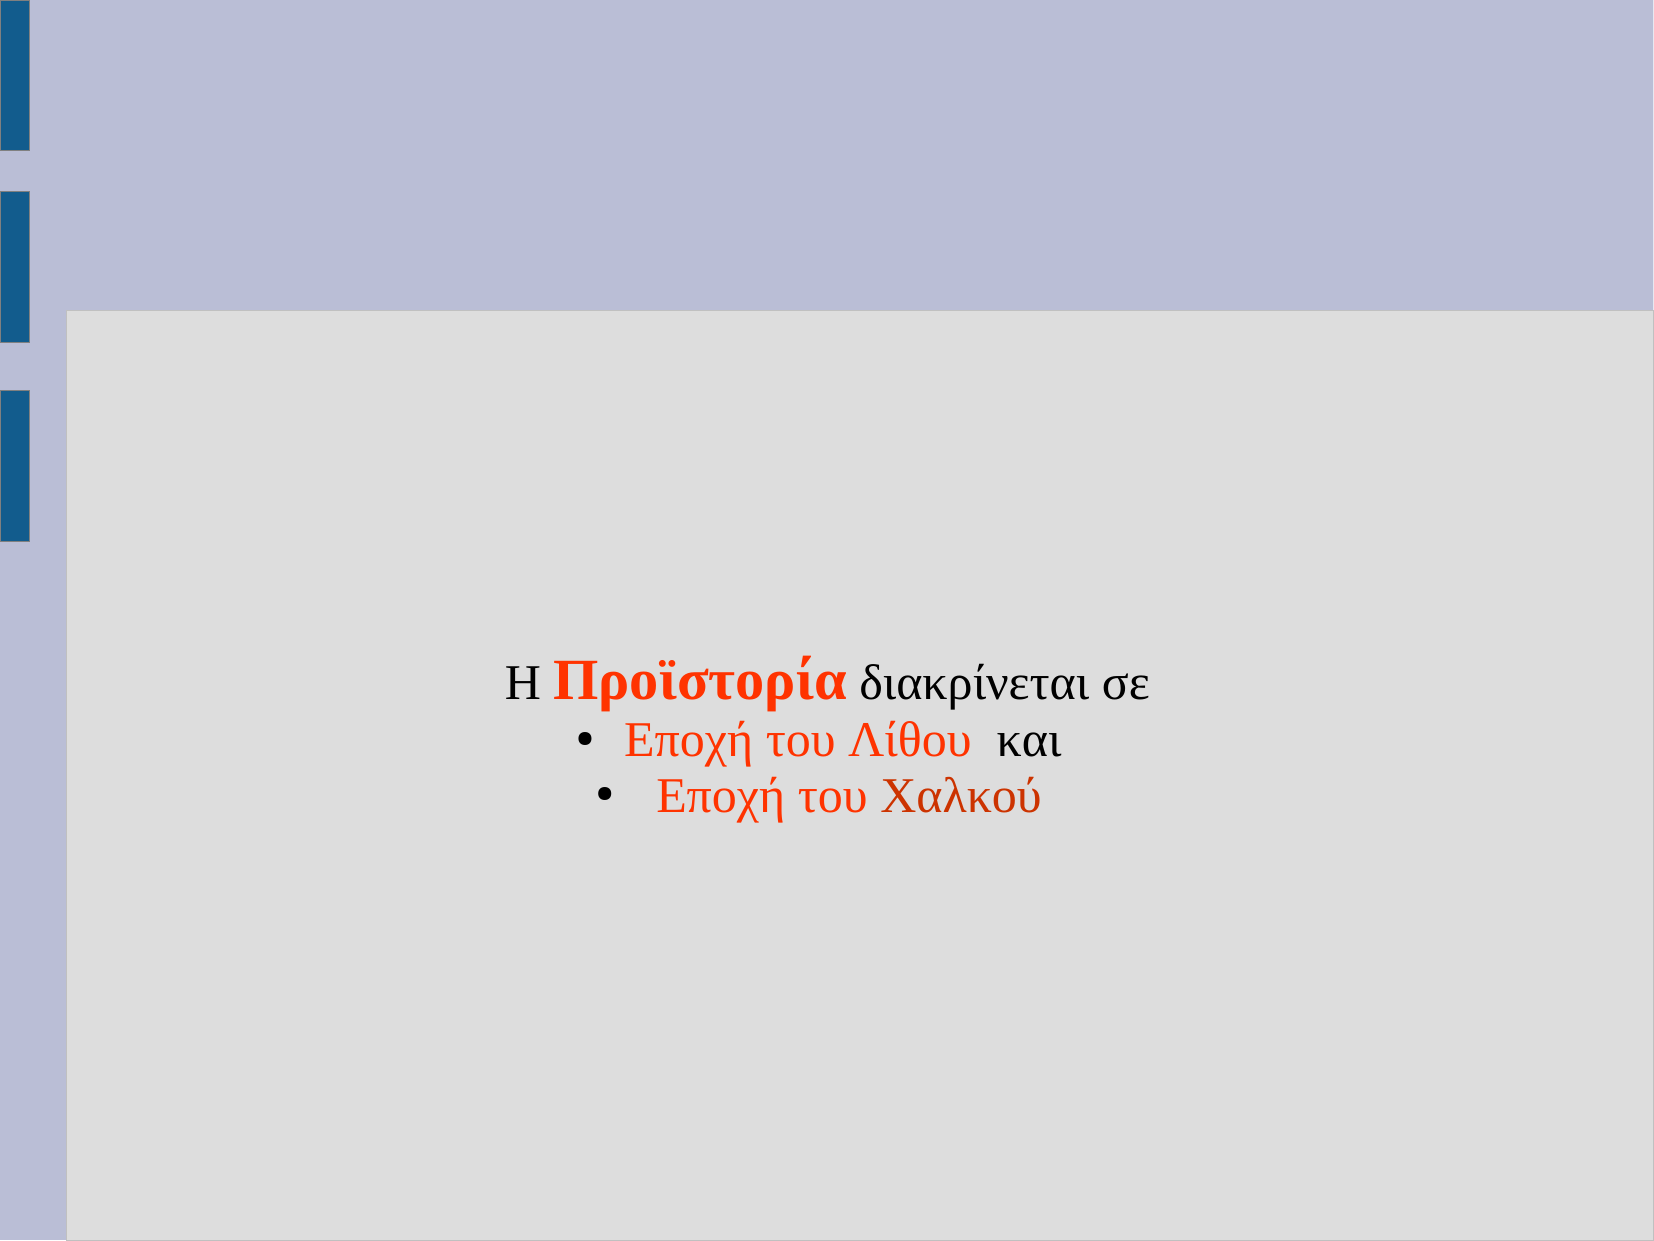

#
Η Προϊστορία διακρίνεται σε
 Εποχή του Λίθου και
 Εποχή του Χαλκού